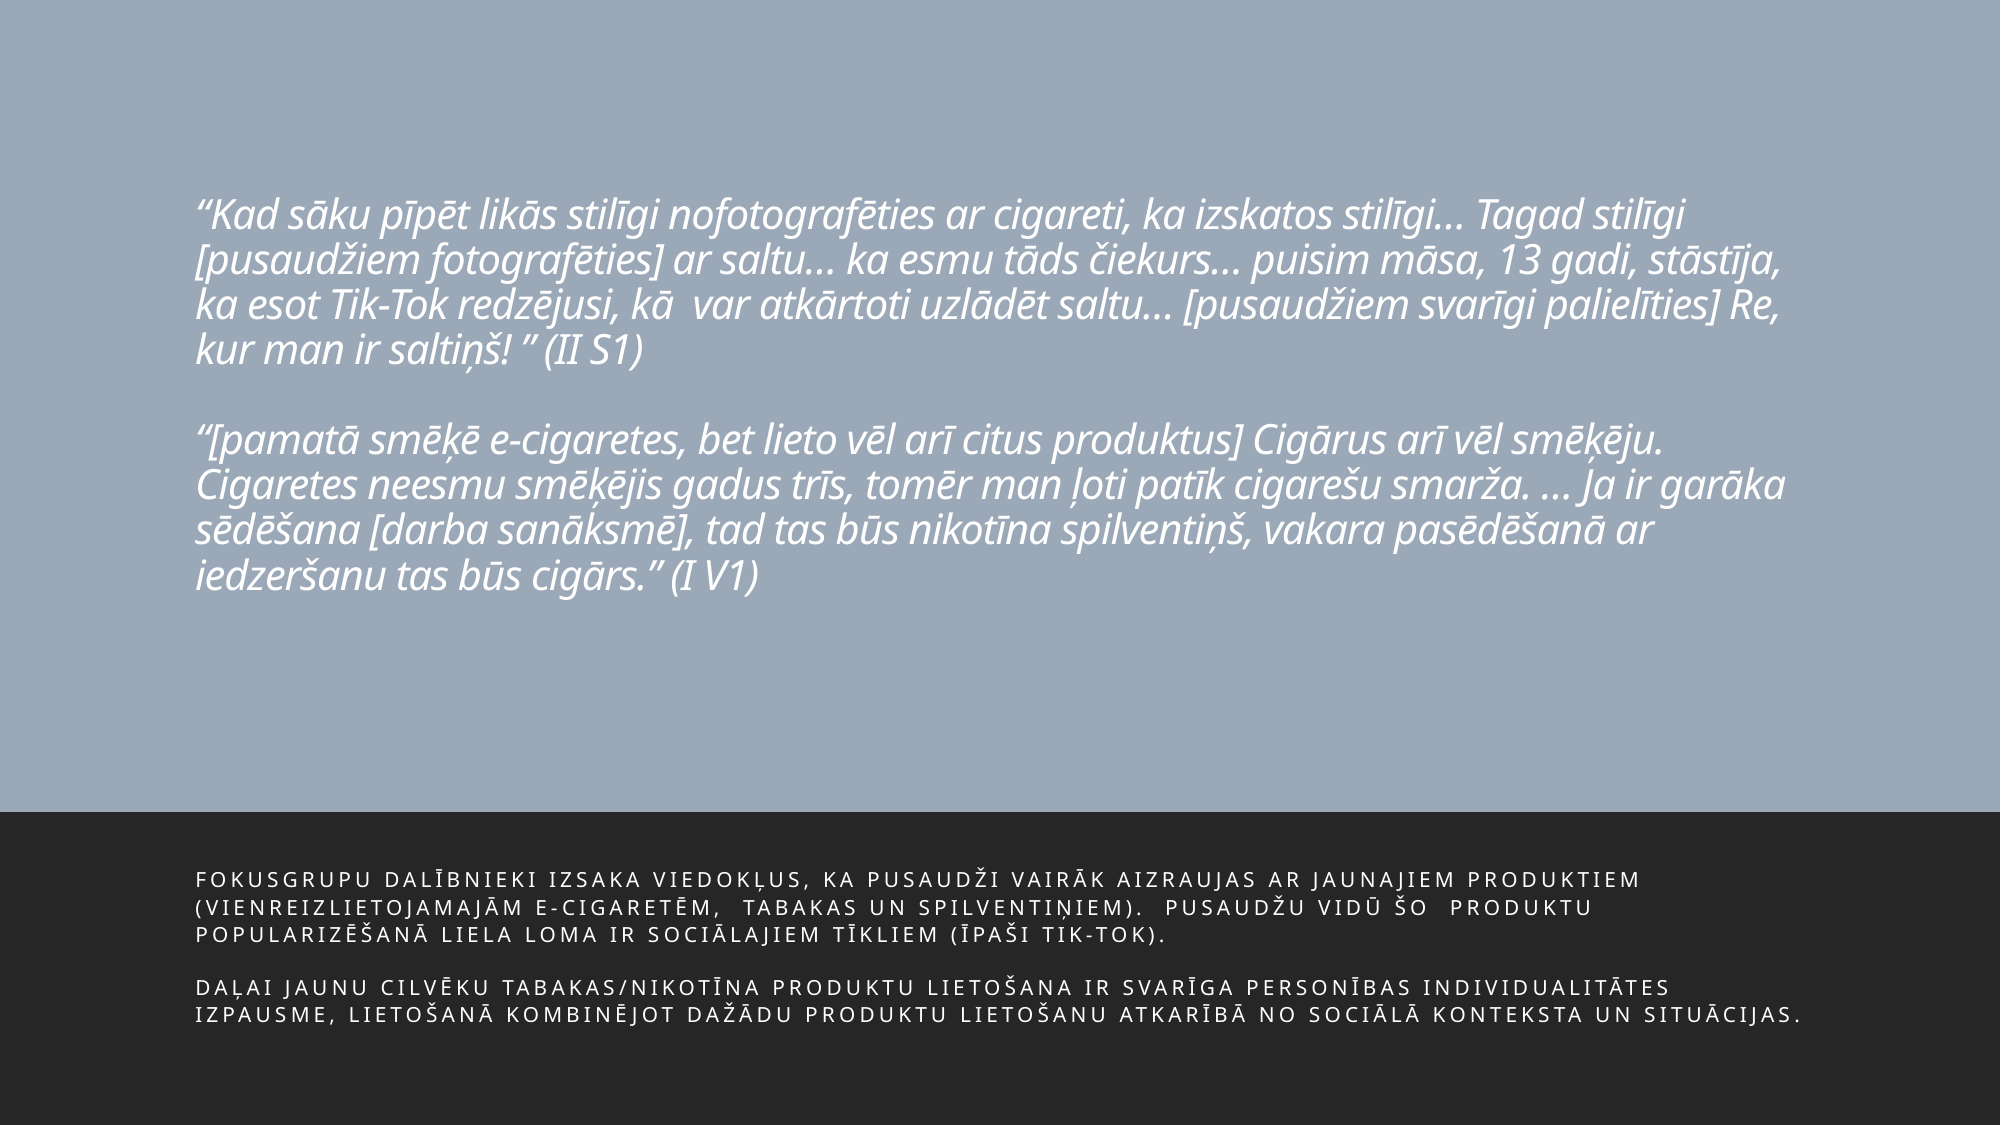

# “Kad sāku pīpēt likās stilīgi nofotografēties ar cigareti, ka izskatos stilīgi… Tagad stilīgi [pusaudžiem fotografēties] ar saltu… ka esmu tāds čiekurs… puisim māsa, 13 gadi, stāstīja, ka esot Tik-Tok redzējusi, kā var atkārtoti uzlādēt saltu… [pusaudžiem svarīgi palielīties] Re, kur man ir saltiņš! ” (II S1) “[pamatā smēķē e-cigaretes, bet lieto vēl arī citus produktus] Cigārus arī vēl smēķēju. Cigaretes neesmu smēķējis gadus trīs, tomēr man ļoti patīk cigarešu smarža. … Ja ir garāka sēdēšana [darba sanāksmē], tad tas būs nikotīna spilventiņš, vakara pasēdēšanā ar iedzeršanu tas būs cigārs.” (I V1)
fokusgrupu dalībnieki izsaka viedokļus, ka pusaudži vairāk aizraujas ar jaunajiem produktiem (vienreizlietojamajām e-cigaretēm, tabakas un spilventiņiem). Pusaudžu vidū šo produktu popularizēšanā liela loma ir sociālajiem tīkliem (īpaši Tik-Tok).
Daļai jaunu cilvēku tabakas/nikotīna produktu lietošana ir svarīga personības individualitātes izpausme, lietošanā kombinējot dažādu produktu lietošanu atkarībā no sociālā konteksta un situācijas.